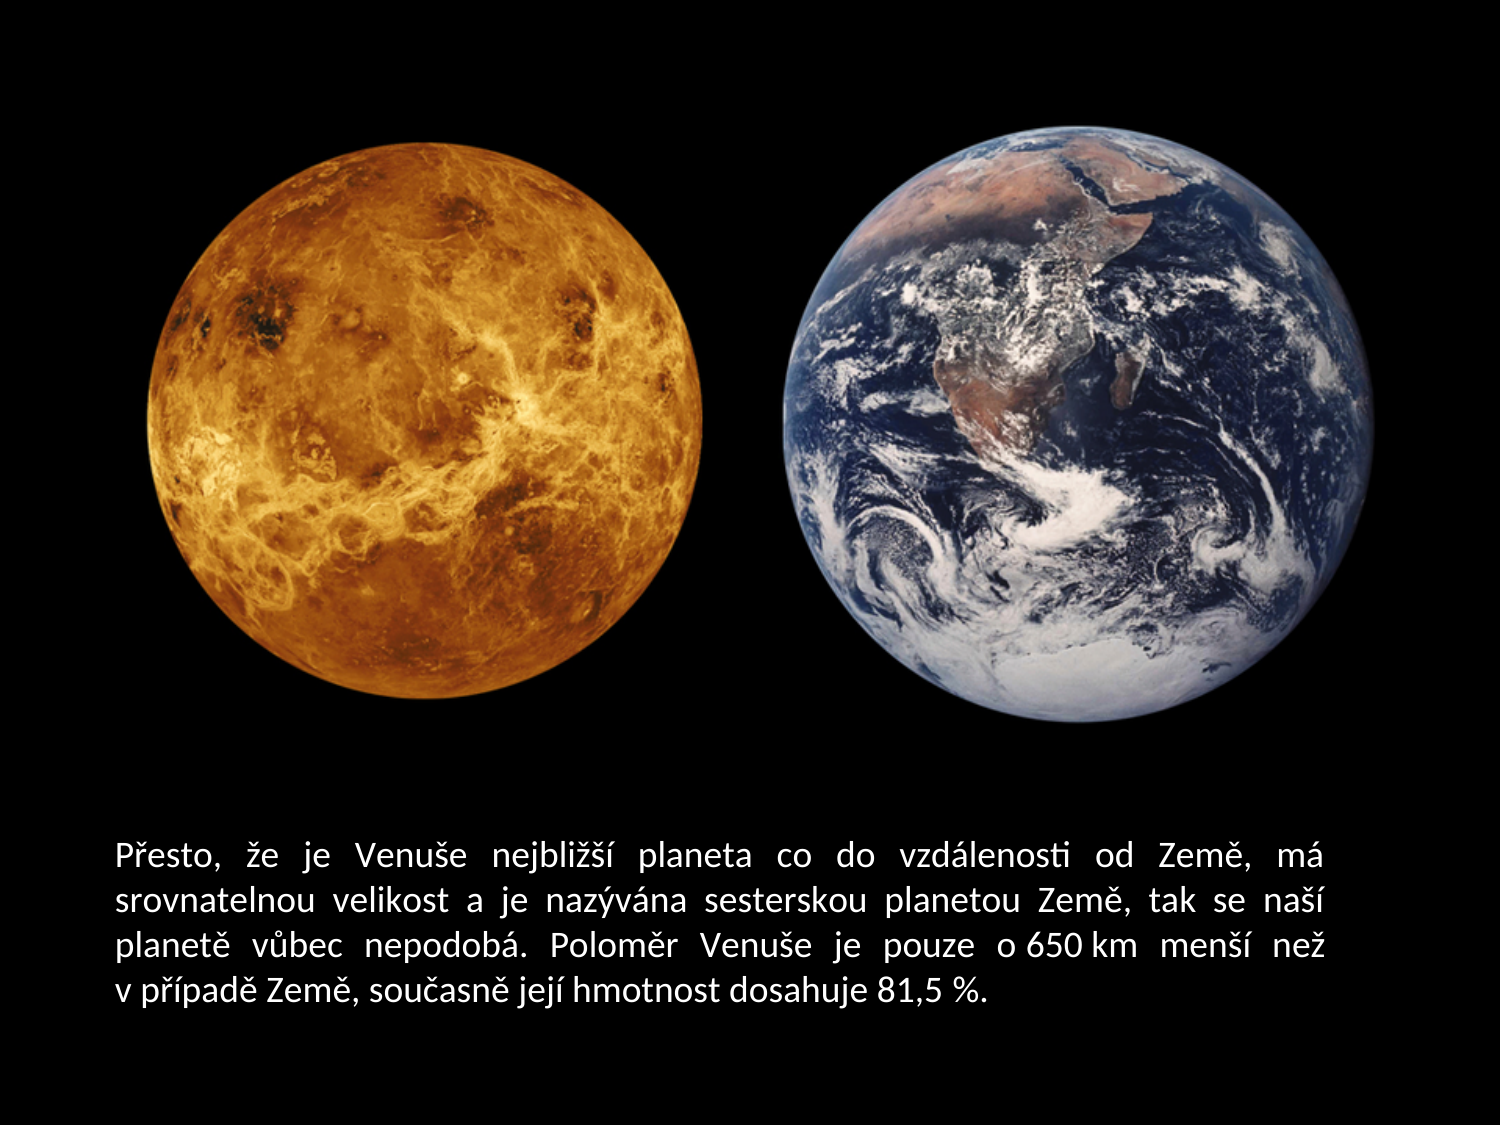

Přesto, že je Venuše nejbližší planeta co do vzdálenosti od Země, má srovnatelnou velikost a je nazývána sesterskou planetou Země, tak se naší planetě vůbec nepodobá. Poloměr Venuše je pouze o 650 km menší než v případě Země, současně její hmotnost dosahuje 81,5 %.